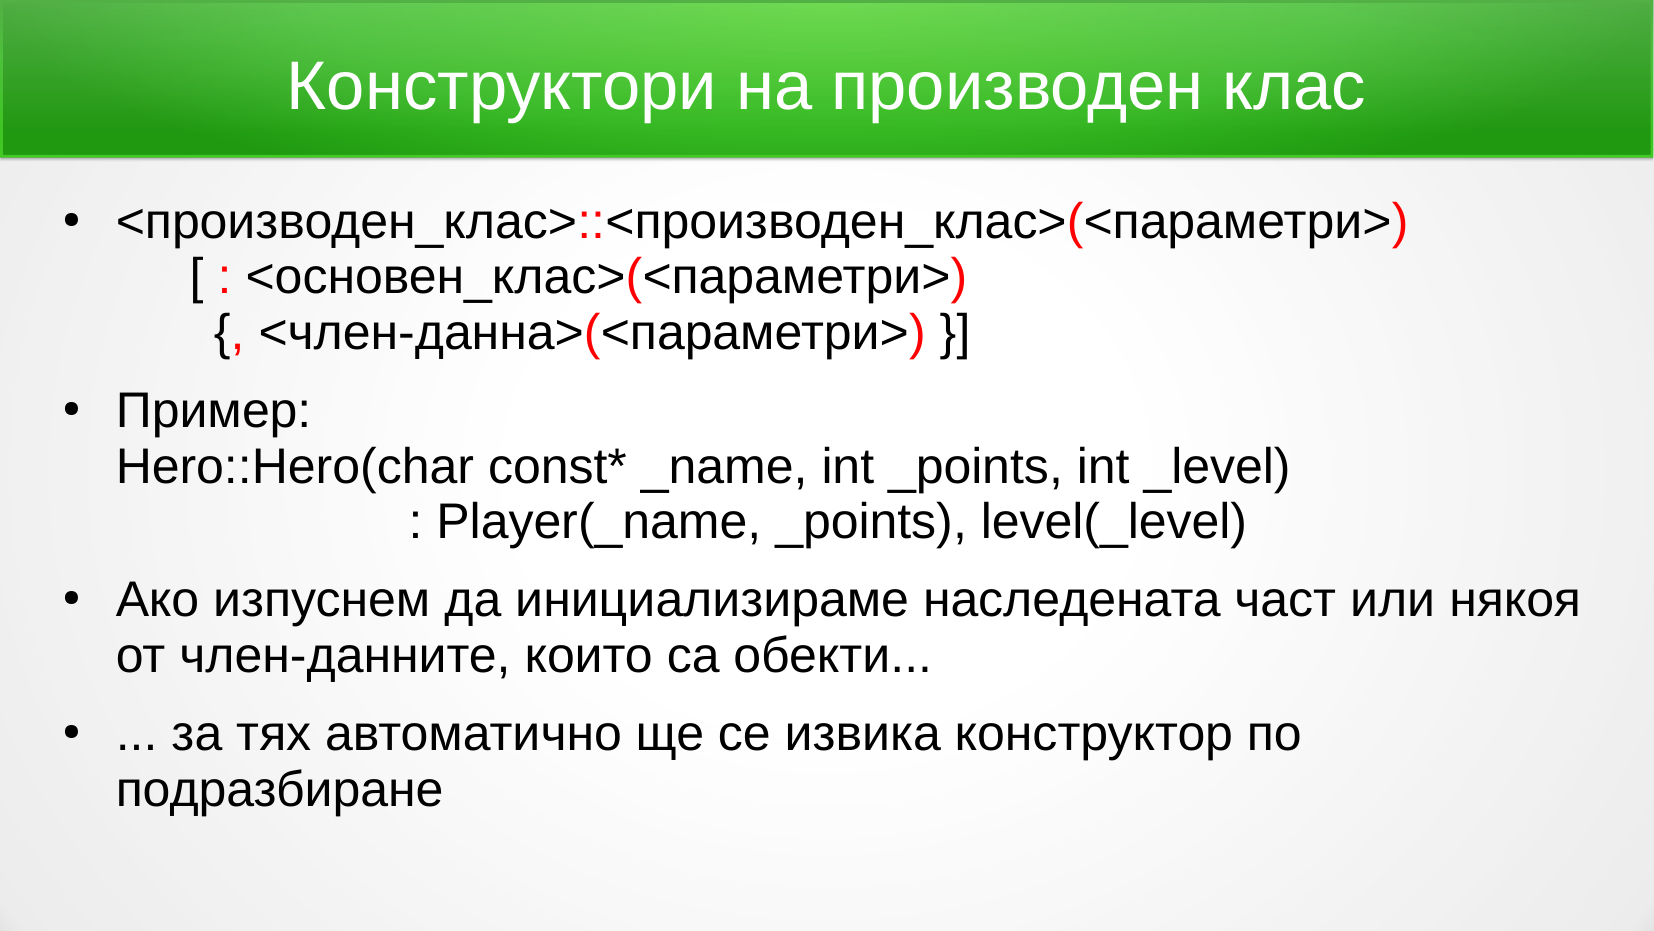

# Конструктори на производен клас
<производен_клас>::<производен_клас>(<параметри>)
	[ : <основен_клас>(<параметри>)
 {, <член-данна>(<параметри>) }]
Пример:
Hero::Hero(char const* _name, int _points, int _level)
 : Player(_name, _points), level(_level)
Ако изпуснем да инициализираме наследената част или някоя от член-данните, които са обекти...
... за тях автоматично ще се извика конструктор по подразбиране